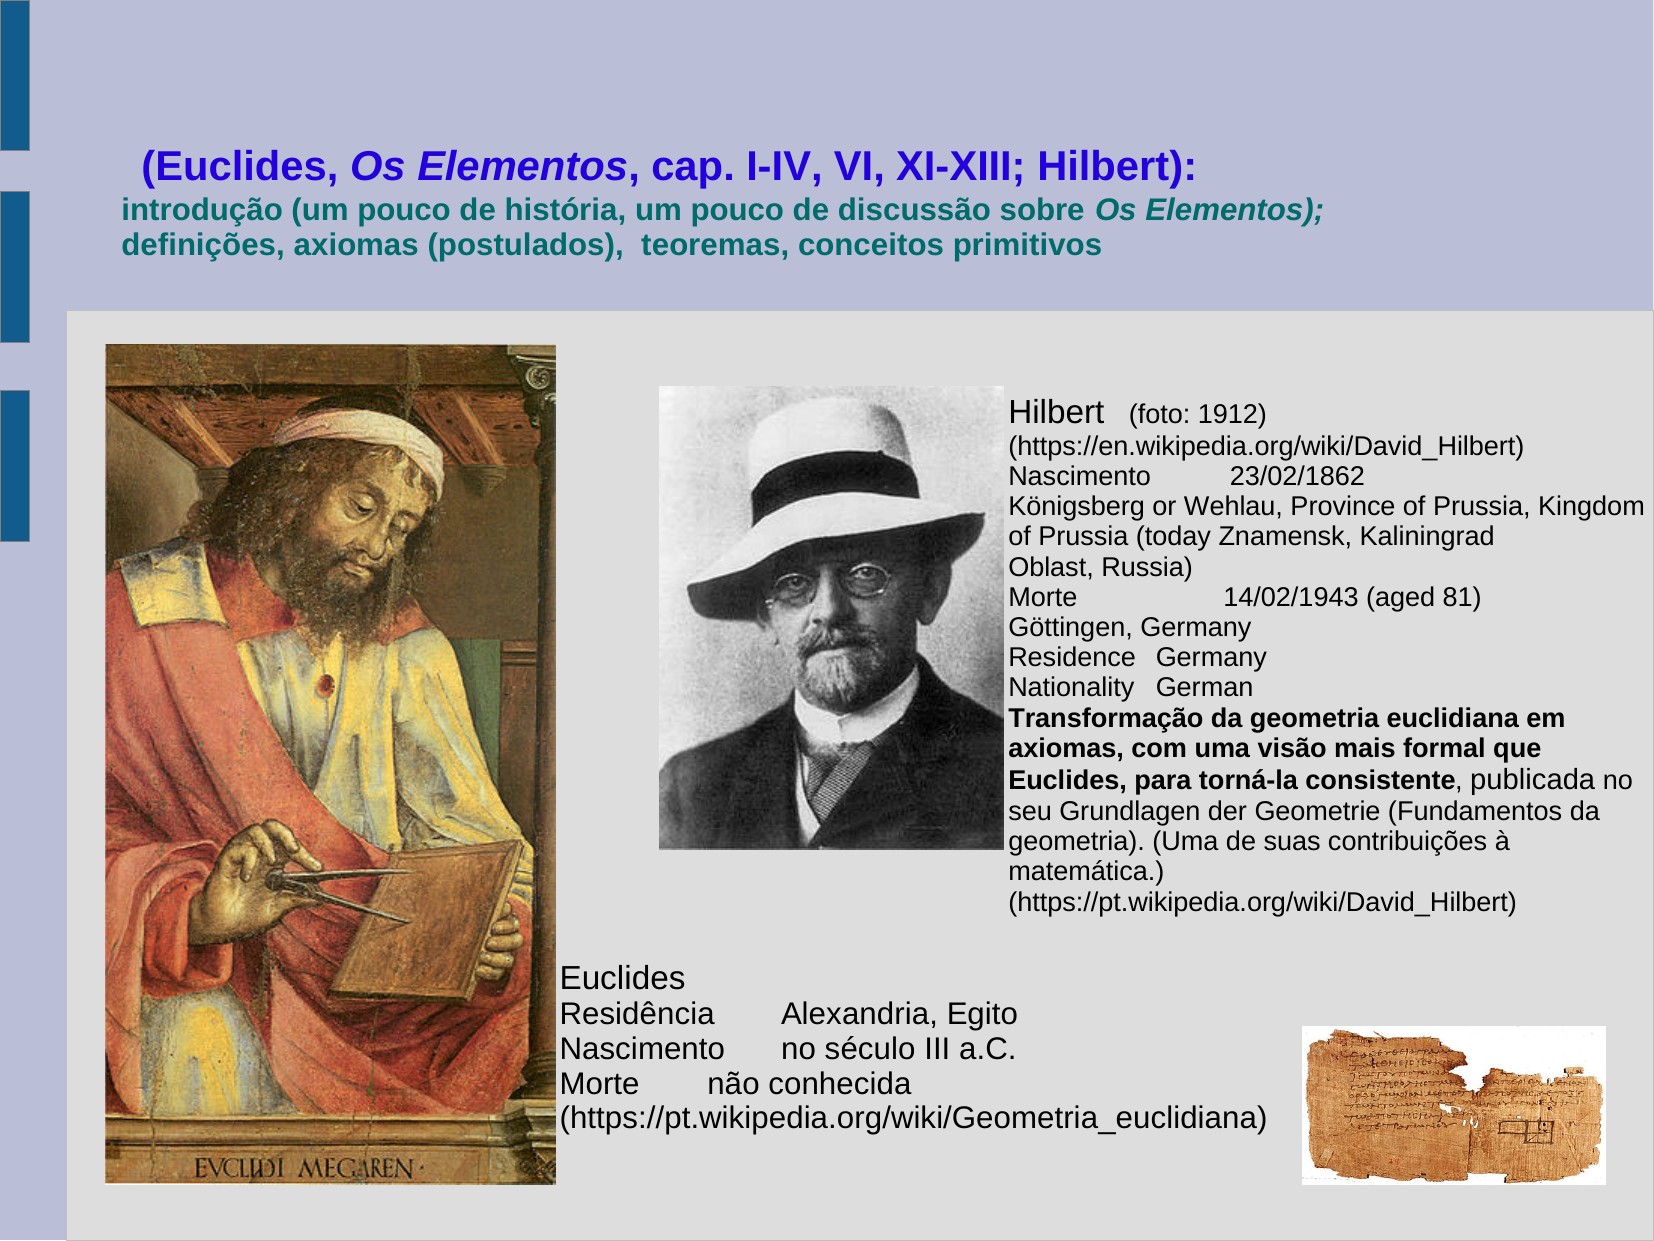

# (Euclides, Os Elementos, cap. I-IV, VI, XI-XIII; Hilbert): introdução (um pouco de história, um pouco de discussão sobre Os Elementos); definições, axiomas (postulados), teoremas, conceitos primitivos
Hilbert (foto: 1912)
(https://en.wikipedia.org/wiki/David_Hilbert)
Nascimento 	23/02/1862
Königsberg or Wehlau, Province of Prussia, Kingdom of Prussia (today Znamensk, Kaliningrad
Oblast, Russia)
Morte 	 14/02/1943 (aged 81)
Göttingen, Germany
Residence 	Germany
Nationality 	German
Transformação da geometria euclidiana em axiomas, com uma visão mais formal que Euclides, para torná-la consistente, publicada no seu Grundlagen der Geometrie (Fundamentos da geometria). (Uma de suas contribuições à matemática.)
(https://pt.wikipedia.org/wiki/David_Hilbert)
Euclides
Residência 	Alexandria, Egito
Nascimento 	no século III a.C.
Morte 	não conhecida
(https://pt.wikipedia.org/wiki/Geometria_euclidiana)